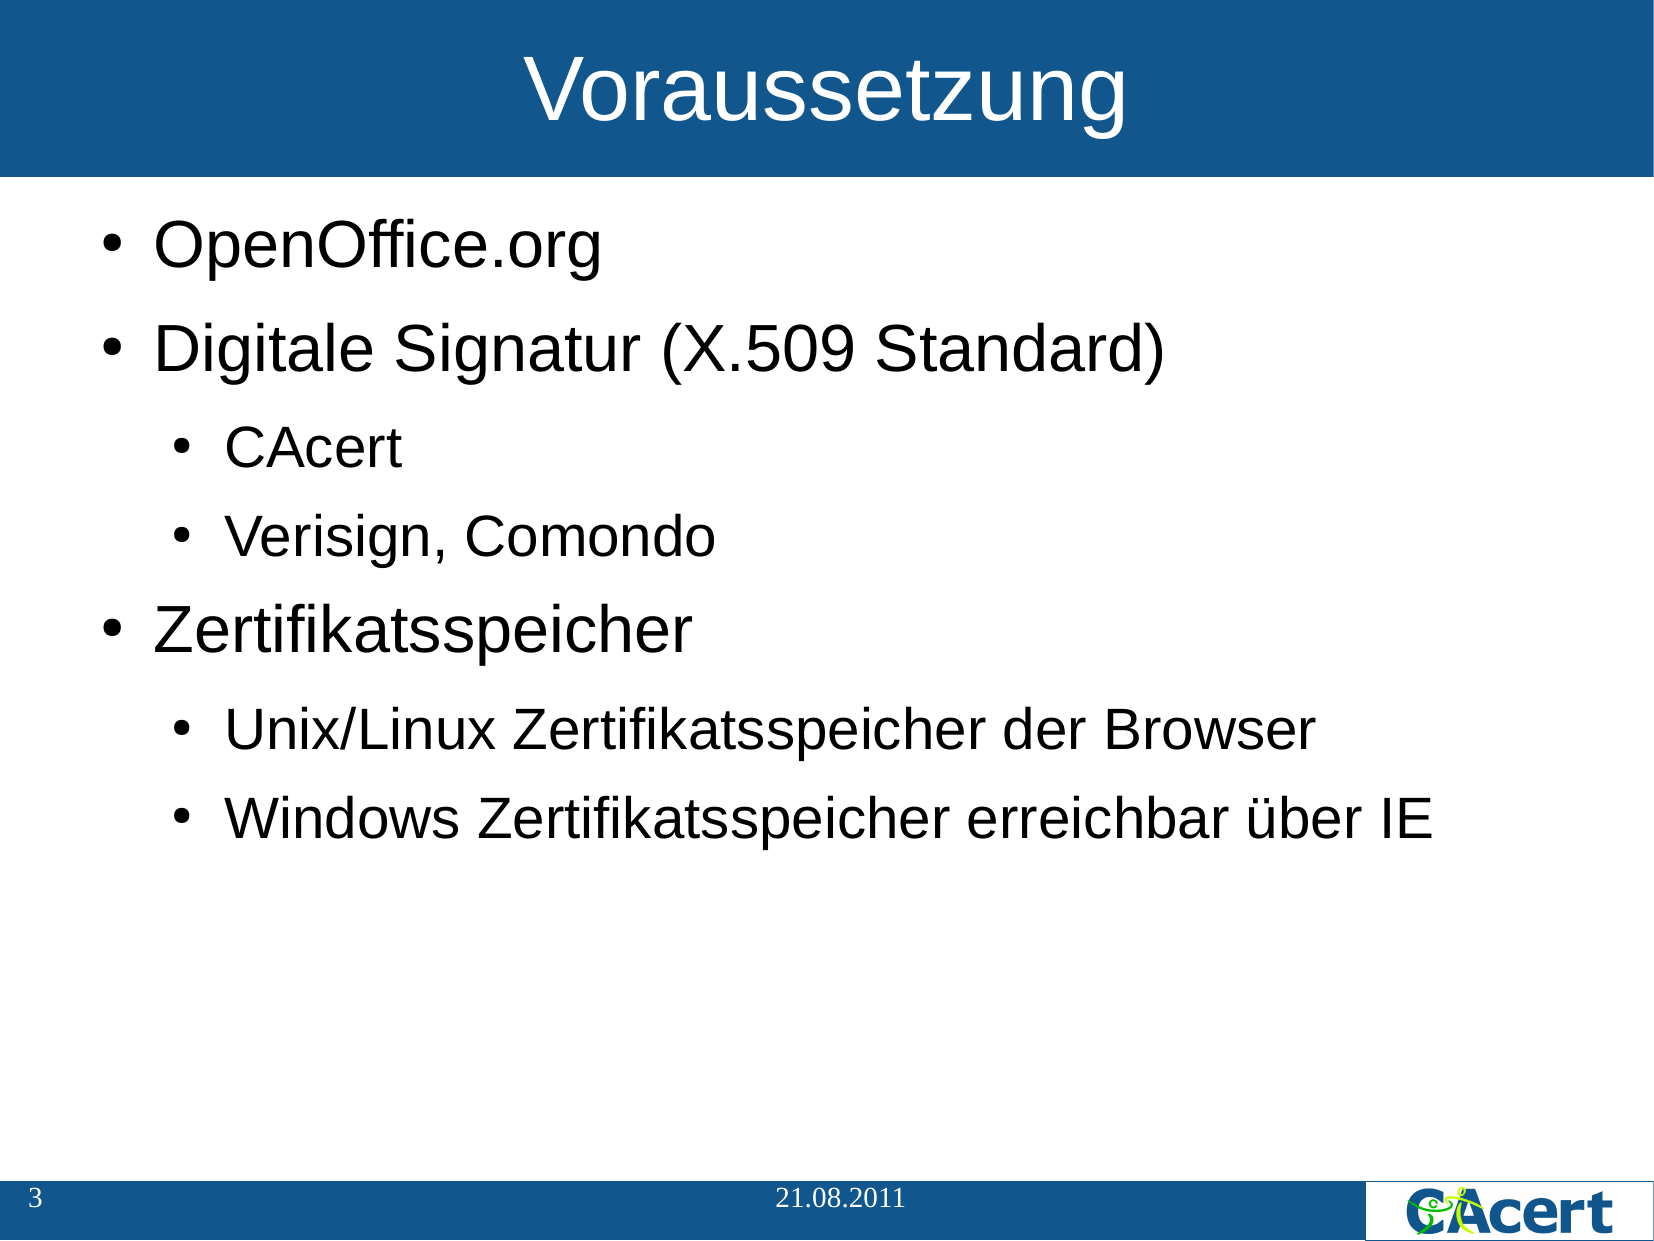

# Voraussetzung
OpenOffice.org
Digitale Signatur (X.509 Standard)
CAcert
Verisign, Comondo
Zertifikatsspeicher
Unix/Linux Zertifikatsspeicher der Browser
Windows Zertifikatsspeicher erreichbar über IE
3
21.08.2011